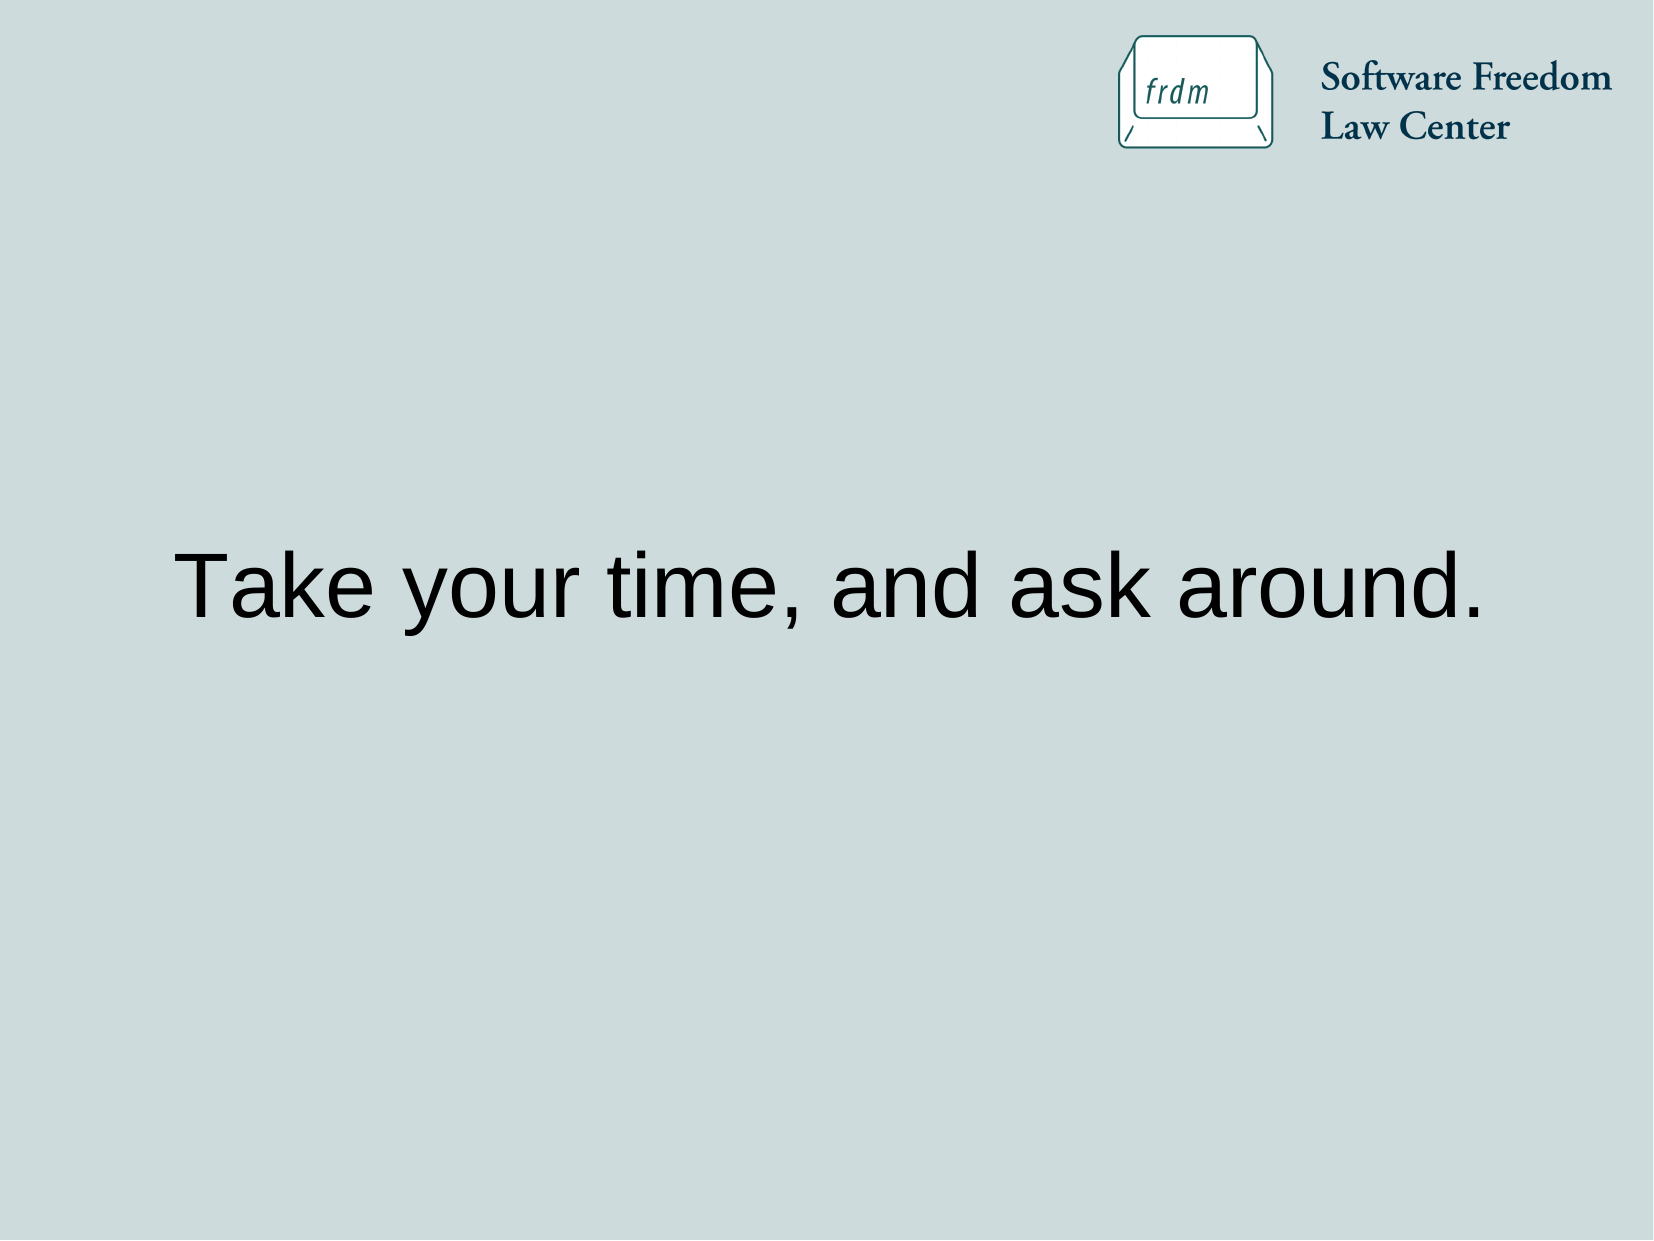

# Take your time, and ask around.